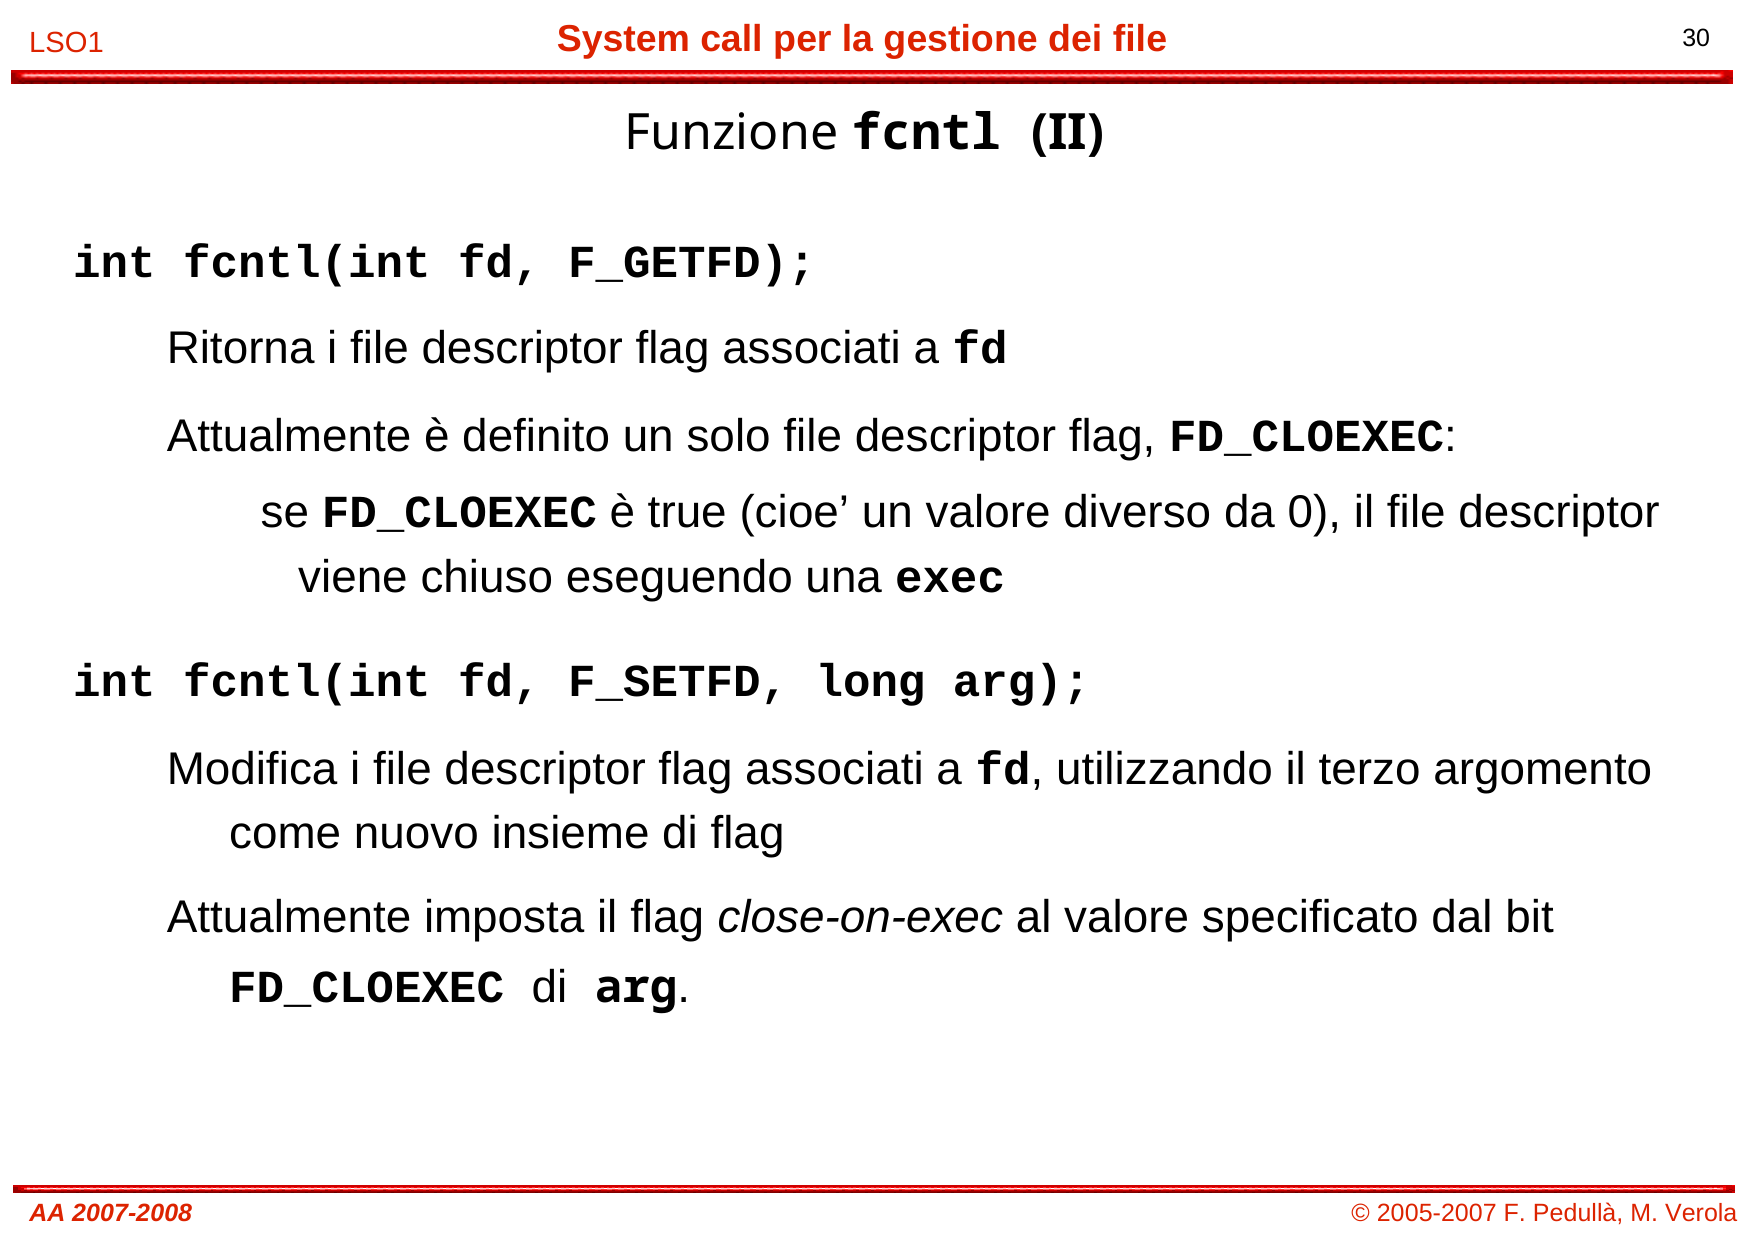

Funzione fcntl (II)
# int fcntl(int fd, F_GETFD);
Ritorna i file descriptor flag associati a fd
Attualmente è definito un solo file descriptor flag, FD_CLOEXEC:
se FD_CLOEXEC è true (cioe’ un valore diverso da 0), il file descriptor viene chiuso eseguendo una exec
int fcntl(int fd, F_SETFD, long arg);
Modifica i file descriptor flag associati a fd, utilizzando il terzo argomento come nuovo insieme di flag
Attualmente imposta il flag close-on-exec al valore specificato dal bit FD_CLOEXEC di arg.